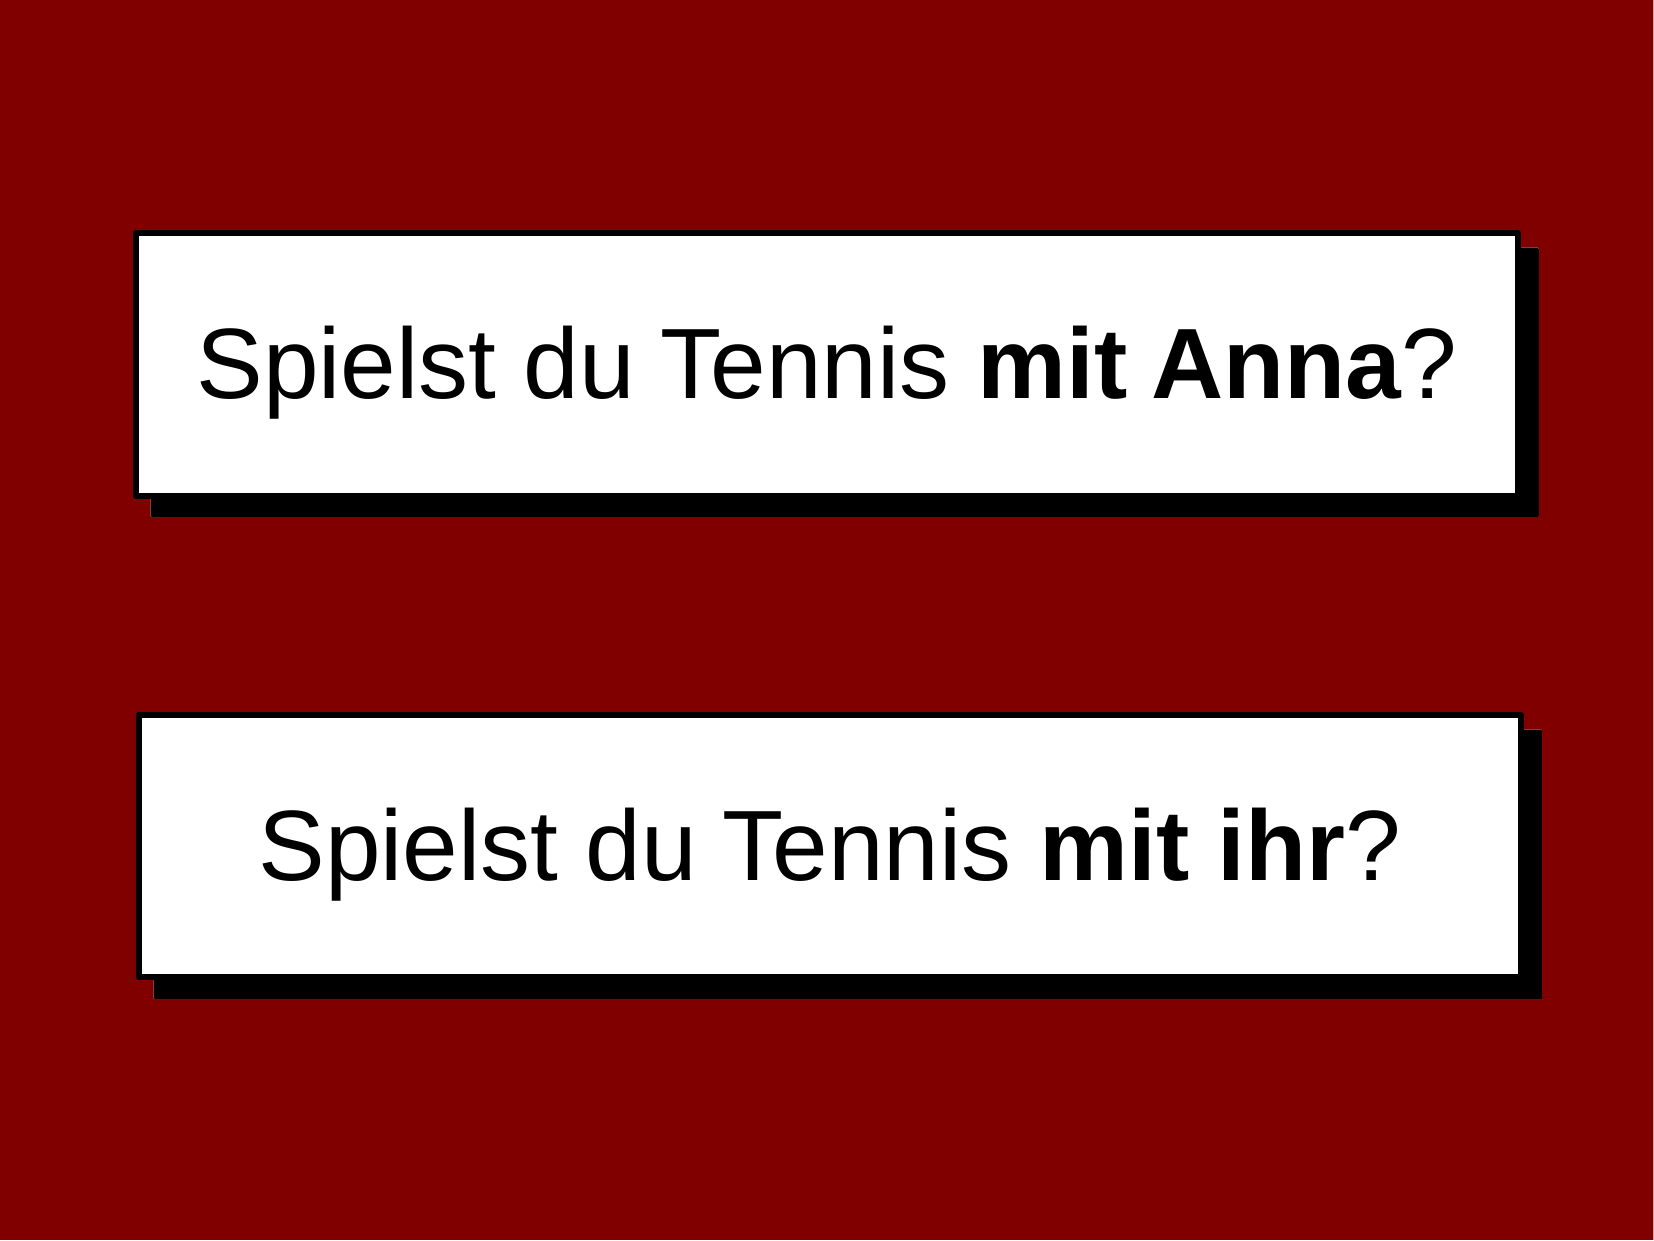

Spielst du Tennis mit Anna?
Spielst du Tennis mit ihr?